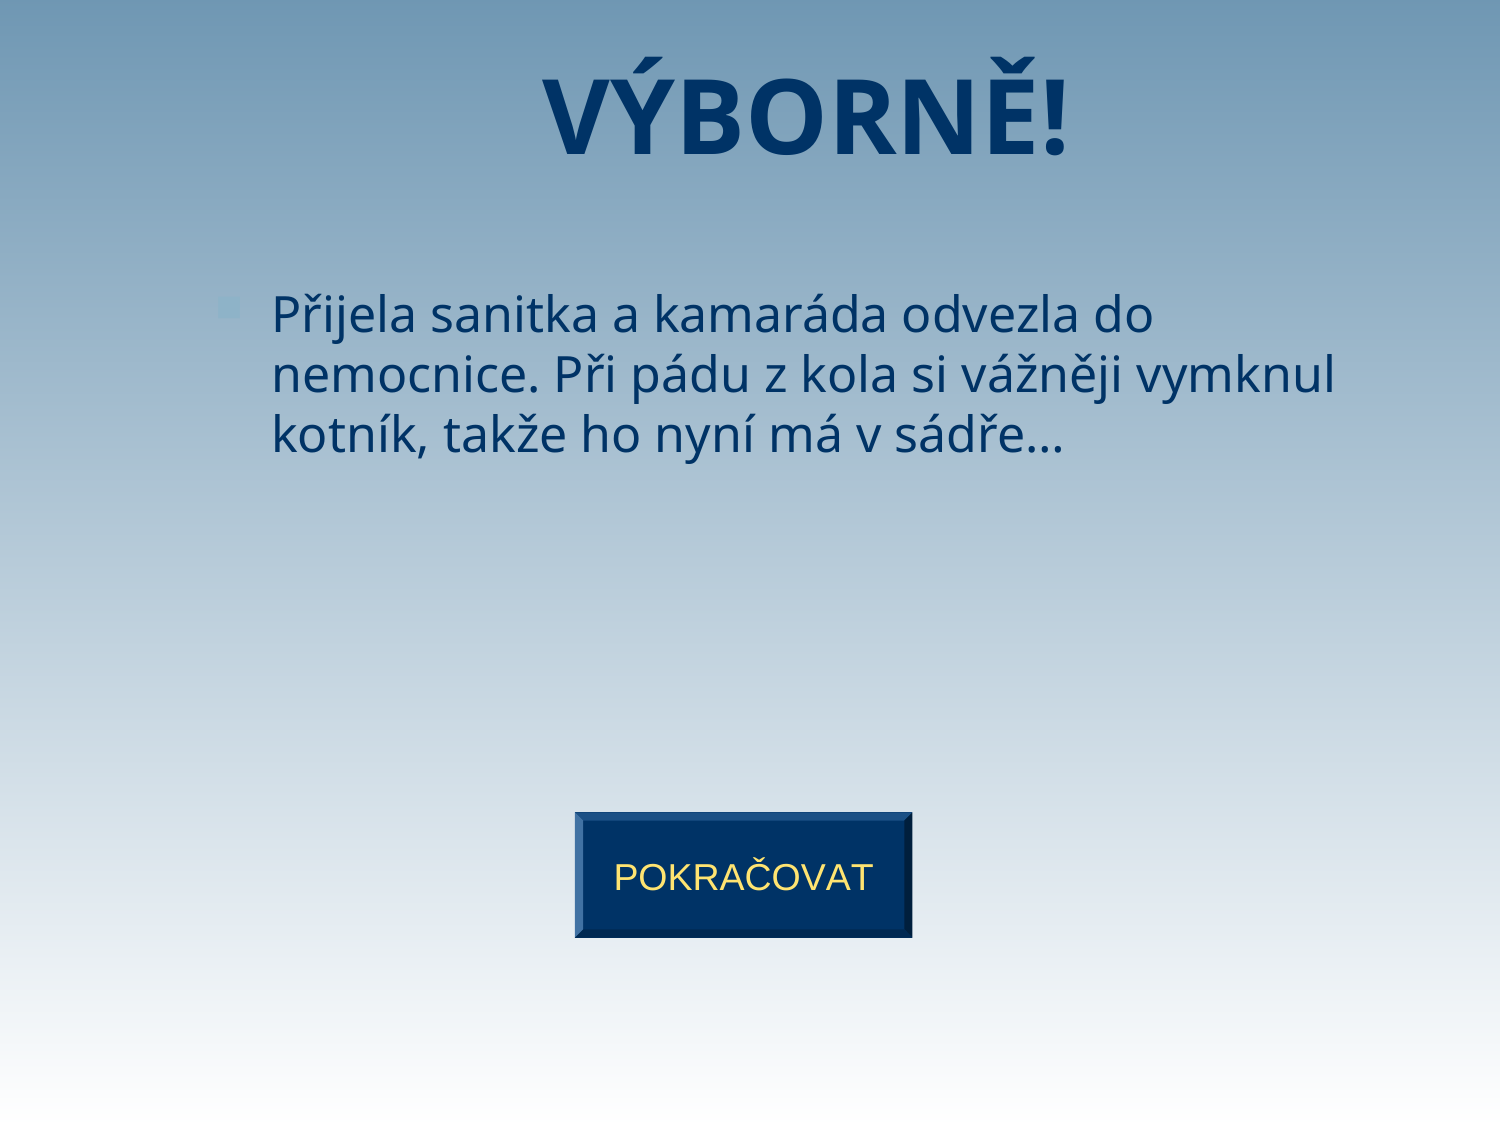

# VÝBORNĚ!
Přijela sanitka a kamaráda odvezla do nemocnice. Při pádu z kola si vážněji vymknul kotník, takže ho nyní má v sádře…
POKRAČOVAT